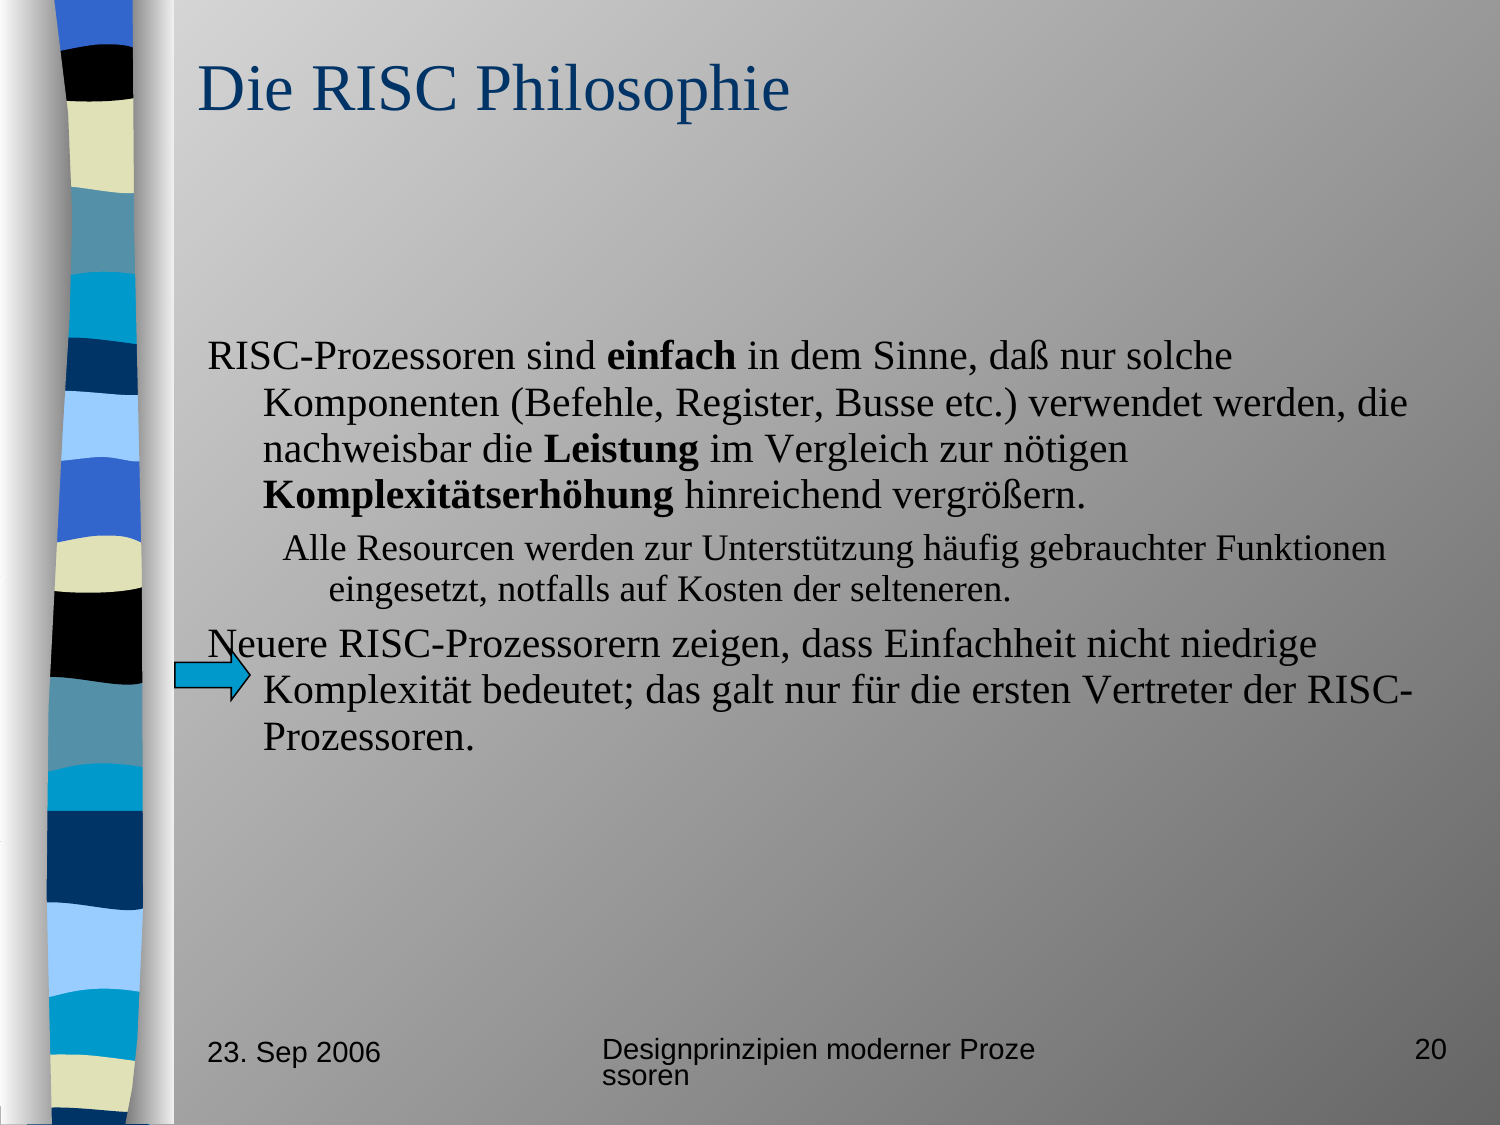

# Die RISC Philosophie
RISC-Prozessoren sind einfach in dem Sinne, daß nur solche Komponenten (Befehle, Register, Busse etc.) verwendet werden, die nachweisbar die Leistung im Vergleich zur nötigen Komplexitätserhöhung hinreichend vergrößern.
Alle Resourcen werden zur Unterstützung häufig gebrauchter Funktionen eingesetzt, notfalls auf Kosten der selteneren.
Neuere RISC-Prozessorern zeigen, dass Einfachheit nicht niedrige Komplexität bedeutet; das galt nur für die ersten Vertreter der RISC-Prozessoren.
Designprinzipien moderner Prozessoren
20